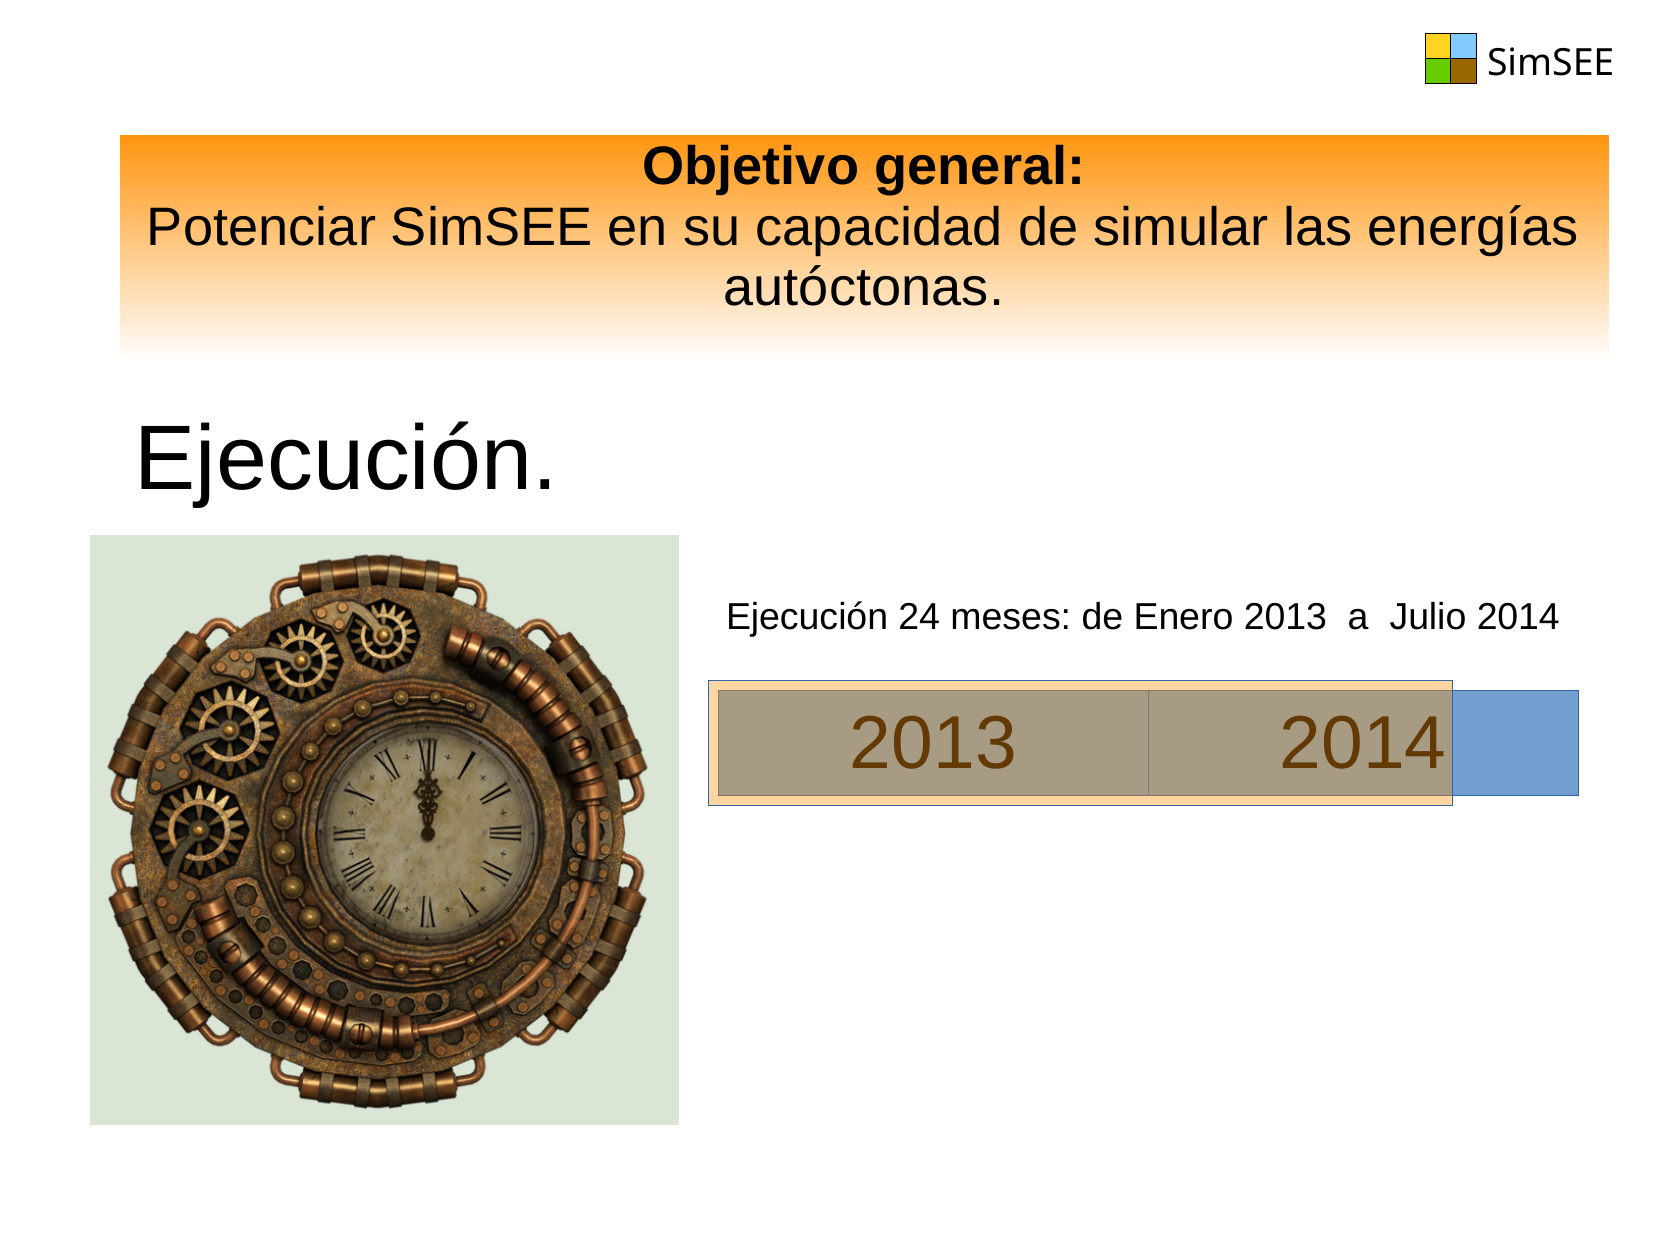

Objetivo general:
Potenciar SimSEE en su capacidad de simular las energías autóctonas.
# Ejecución.
Ejecución 24 meses: de Enero 2013 a Julio 2014
2013
2014